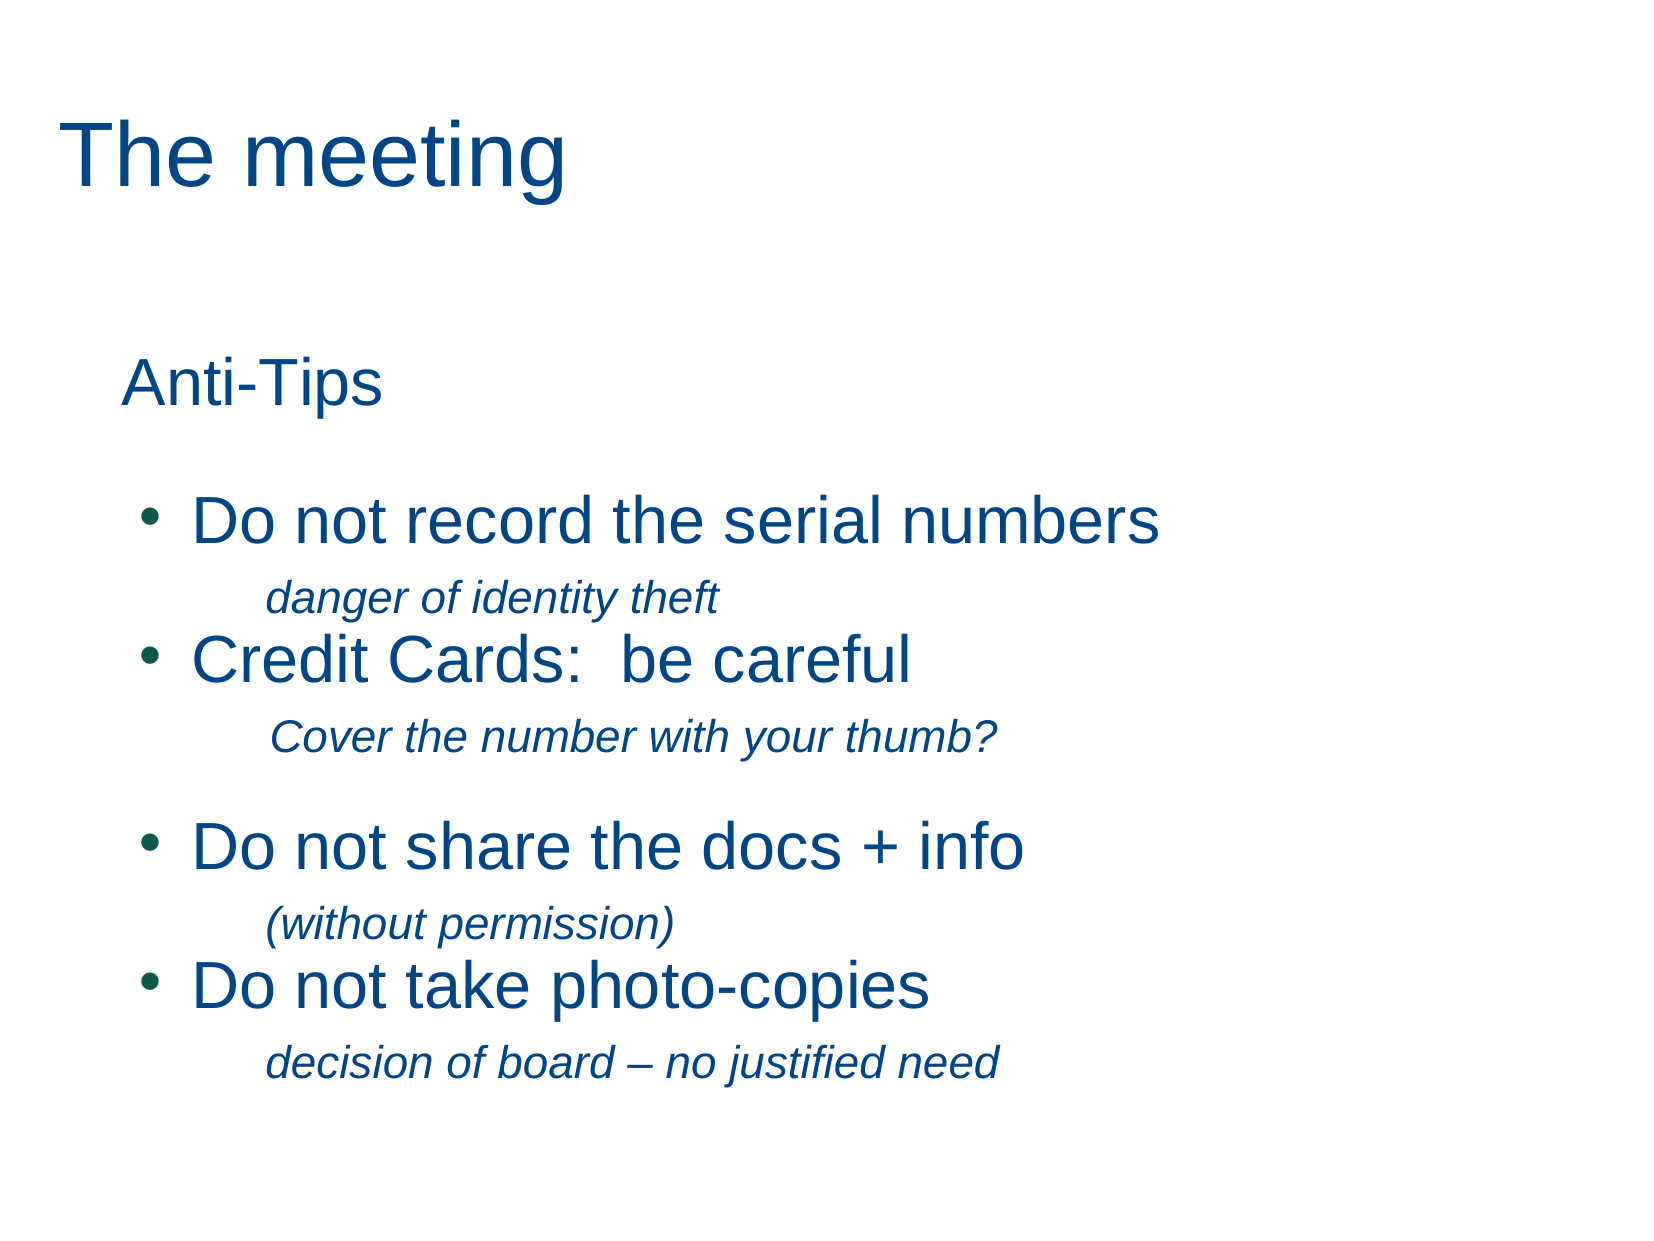

# The meeting
Anti-Tips
Do not record the serial numbers
 danger of identity theft
Credit Cards: be careful
 Cover the number with your thumb?
Do not share the docs + info
 (without permission)
Do not take photo-copies
 decision of board – no justified need